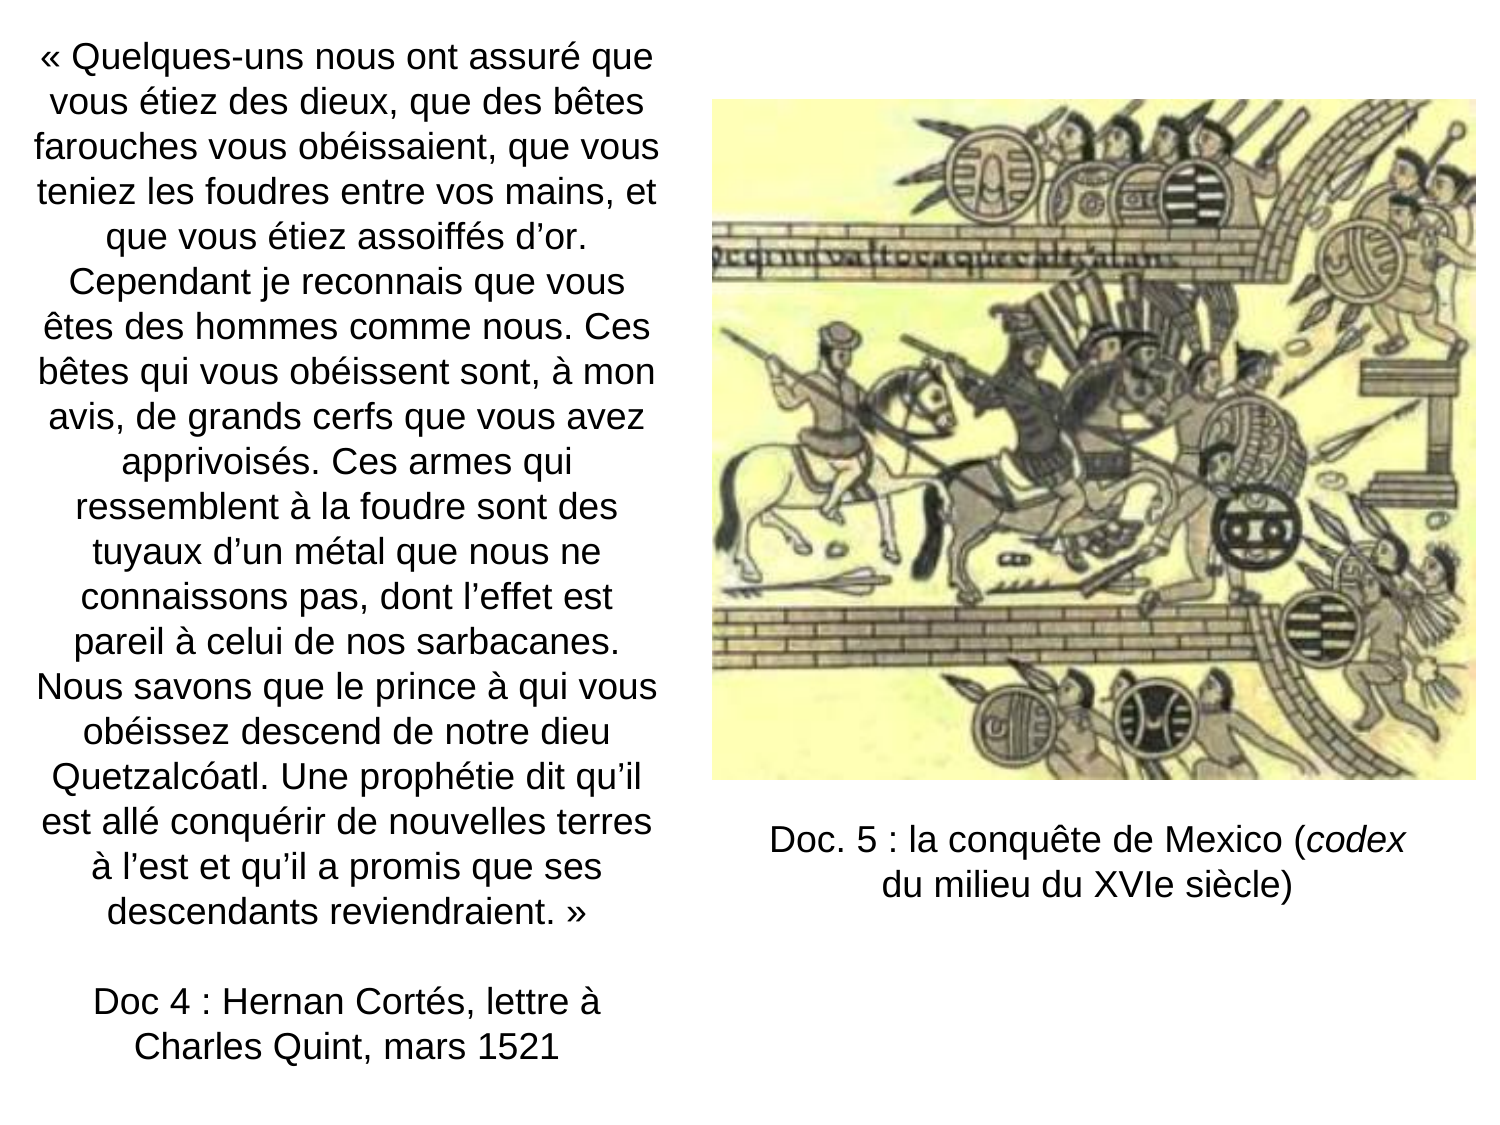

« Quelques-uns nous ont assuré que vous étiez des dieux, que des bêtes farouches vous obéissaient, que vous teniez les foudres entre vos mains, et que vous étiez assoiffés d’or. Cependant je reconnais que vous êtes des hommes comme nous. Ces bêtes qui vous obéissent sont, à mon avis, de grands cerfs que vous avez apprivoisés. Ces armes qui ressemblent à la foudre sont des tuyaux d’un métal que nous ne connaissons pas, dont l’effet est pareil à celui de nos sarbacanes. Nous savons que le prince à qui vous obéissez descend de notre dieu Quetzalcóatl. Une prophétie dit qu’il est allé conquérir de nouvelles terres à l’est et qu’il a promis que ses descendants reviendraient. »
Doc 4 : Hernan Cortés, lettre à Charles Quint, mars 1521
Doc. 5 : la conquête de Mexico (codex du milieu du XVIe siècle)